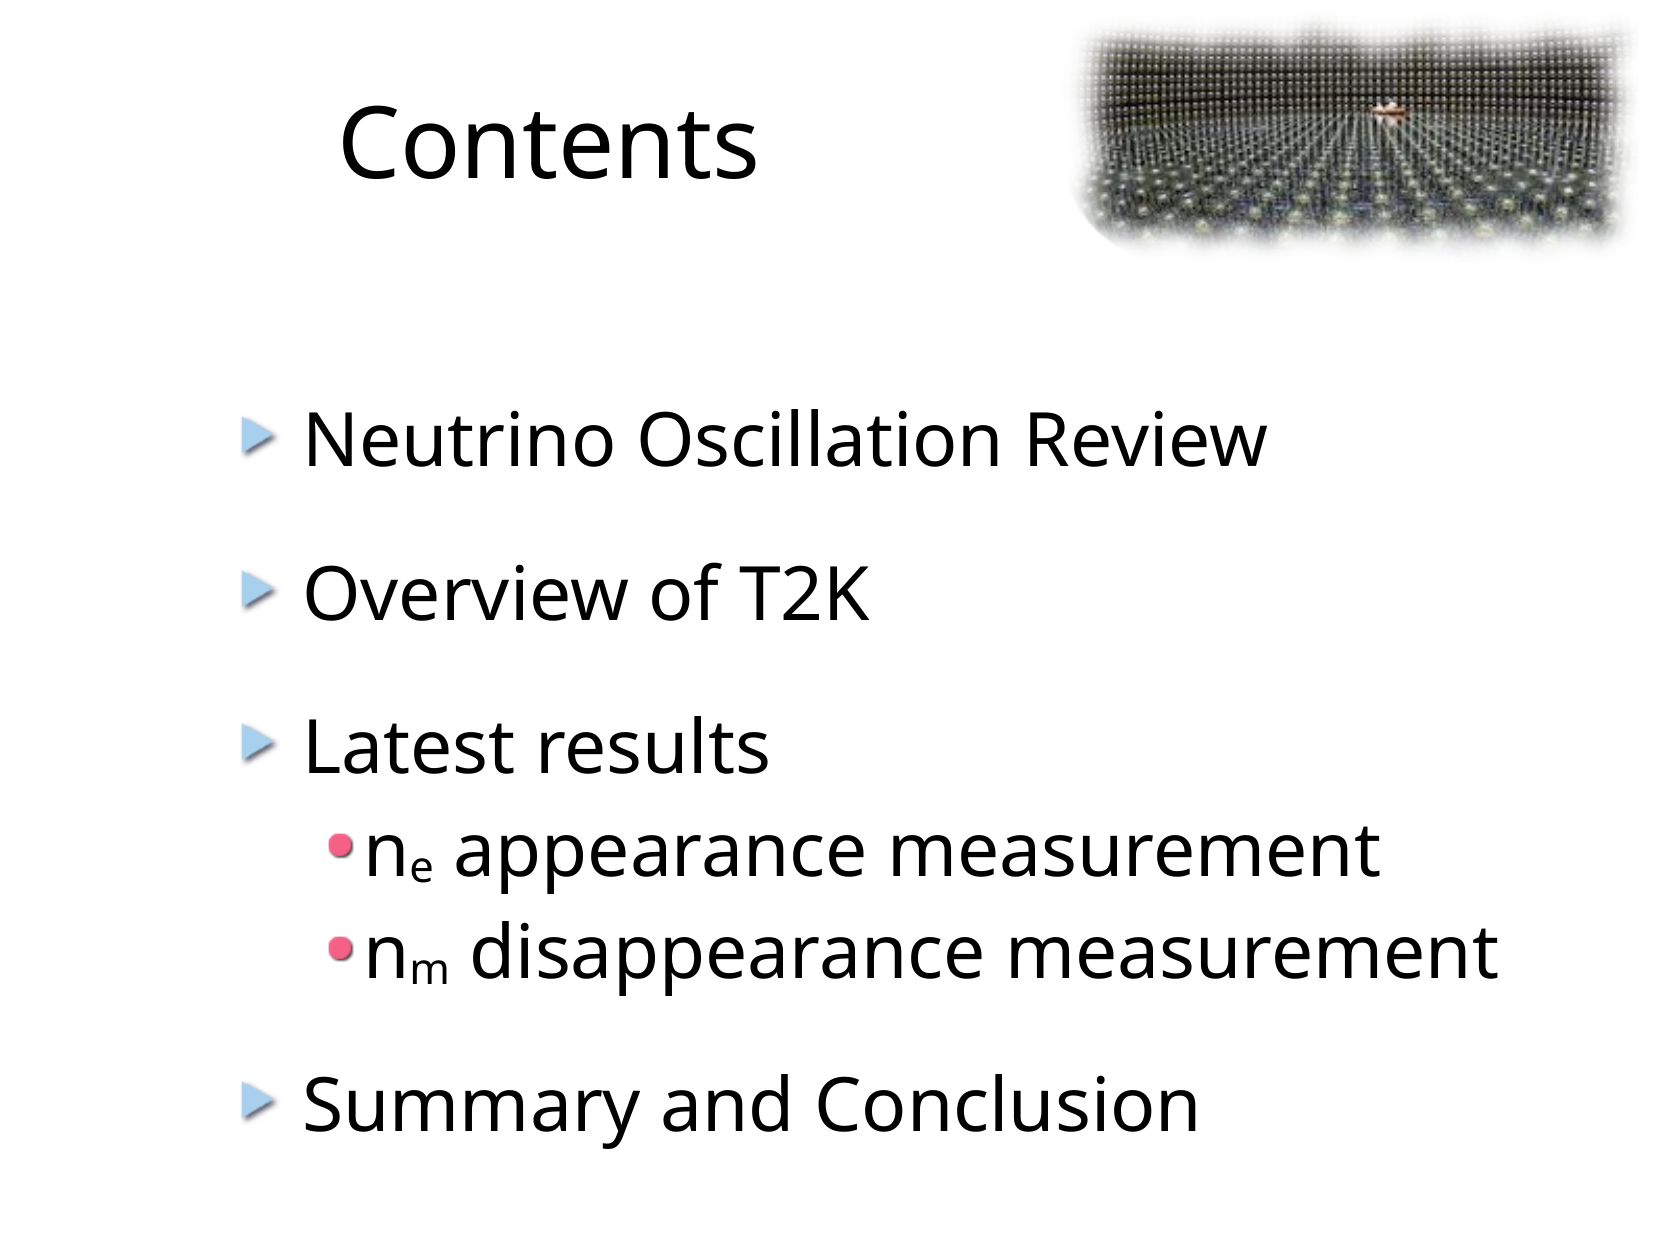

# Contents
 Neutrino Oscillation Review
 Overview of T2K
 Latest results
ne appearance measurement
nm disappearance measurement
 Summary and Conclusion